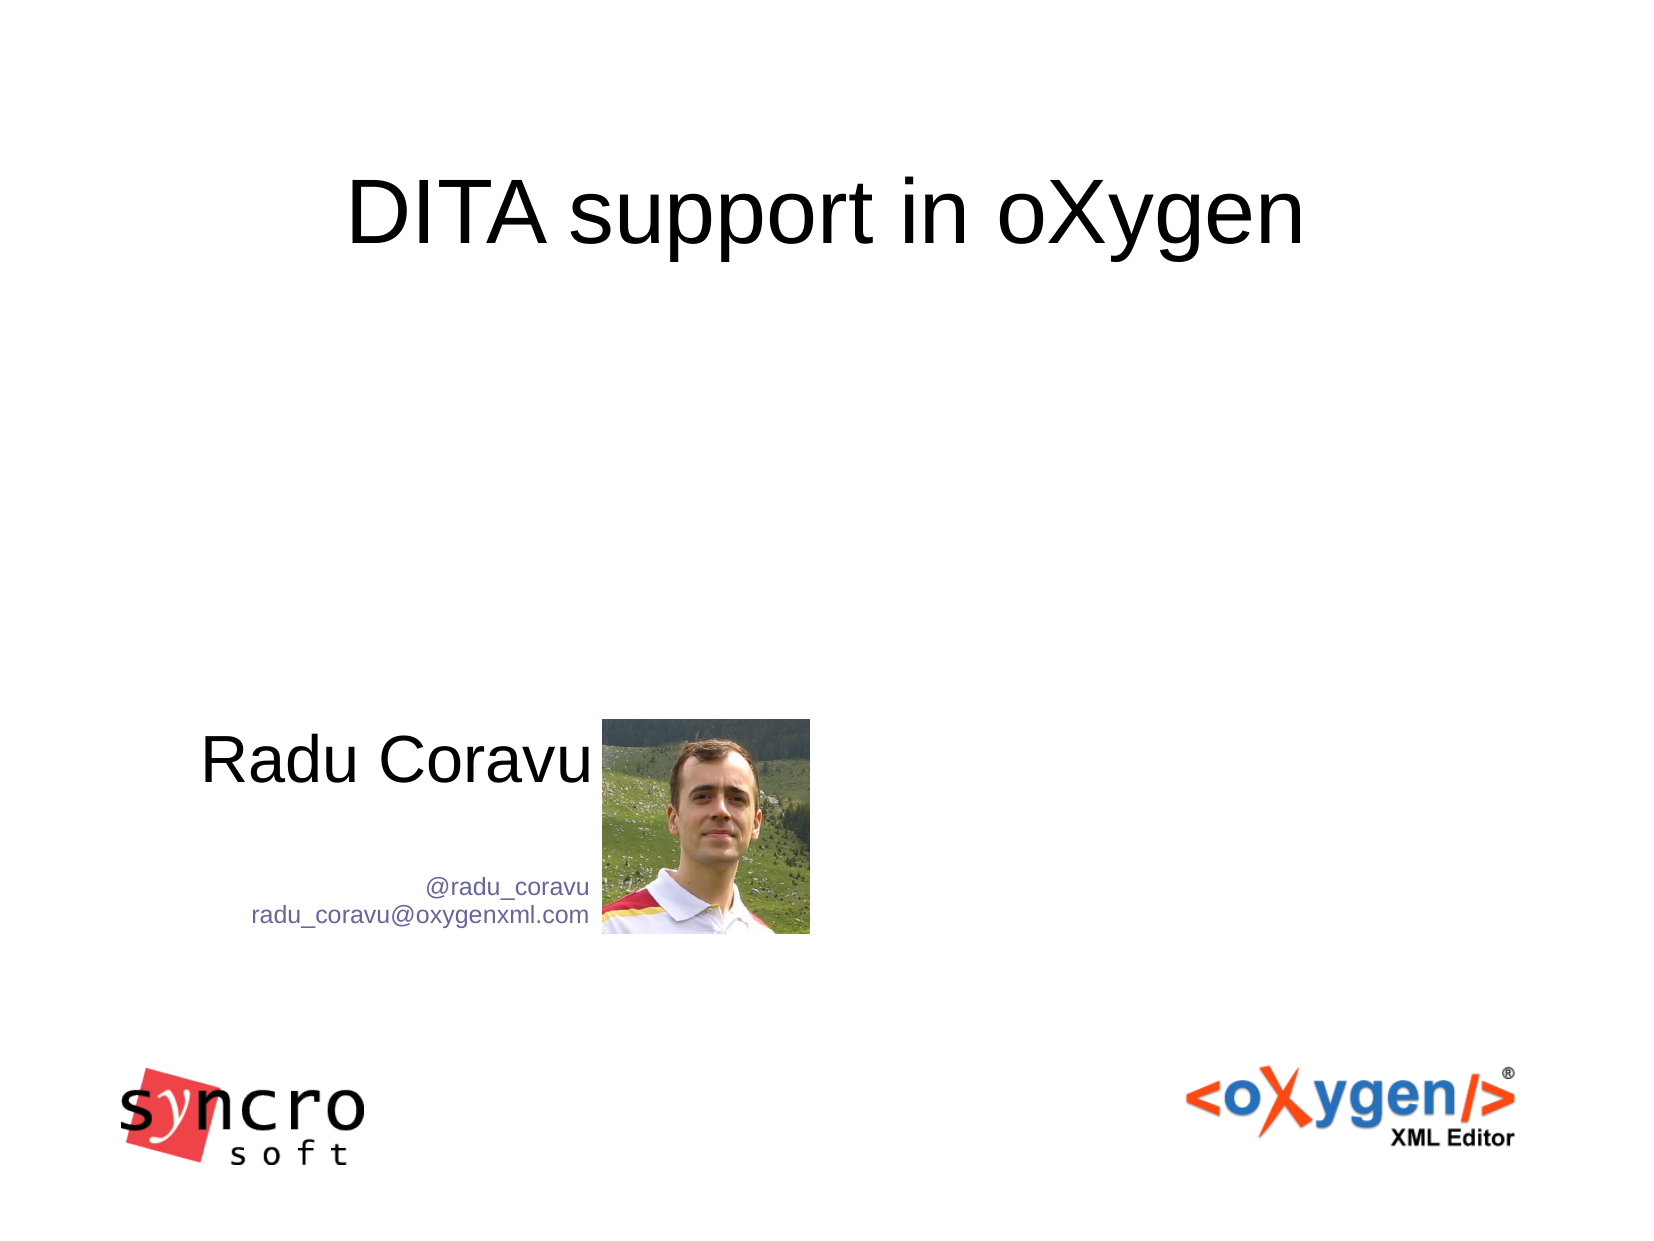

# DITA support in oXygen
Radu Coravu
@radu_coravu
radu_coravu@oxygenxml.com